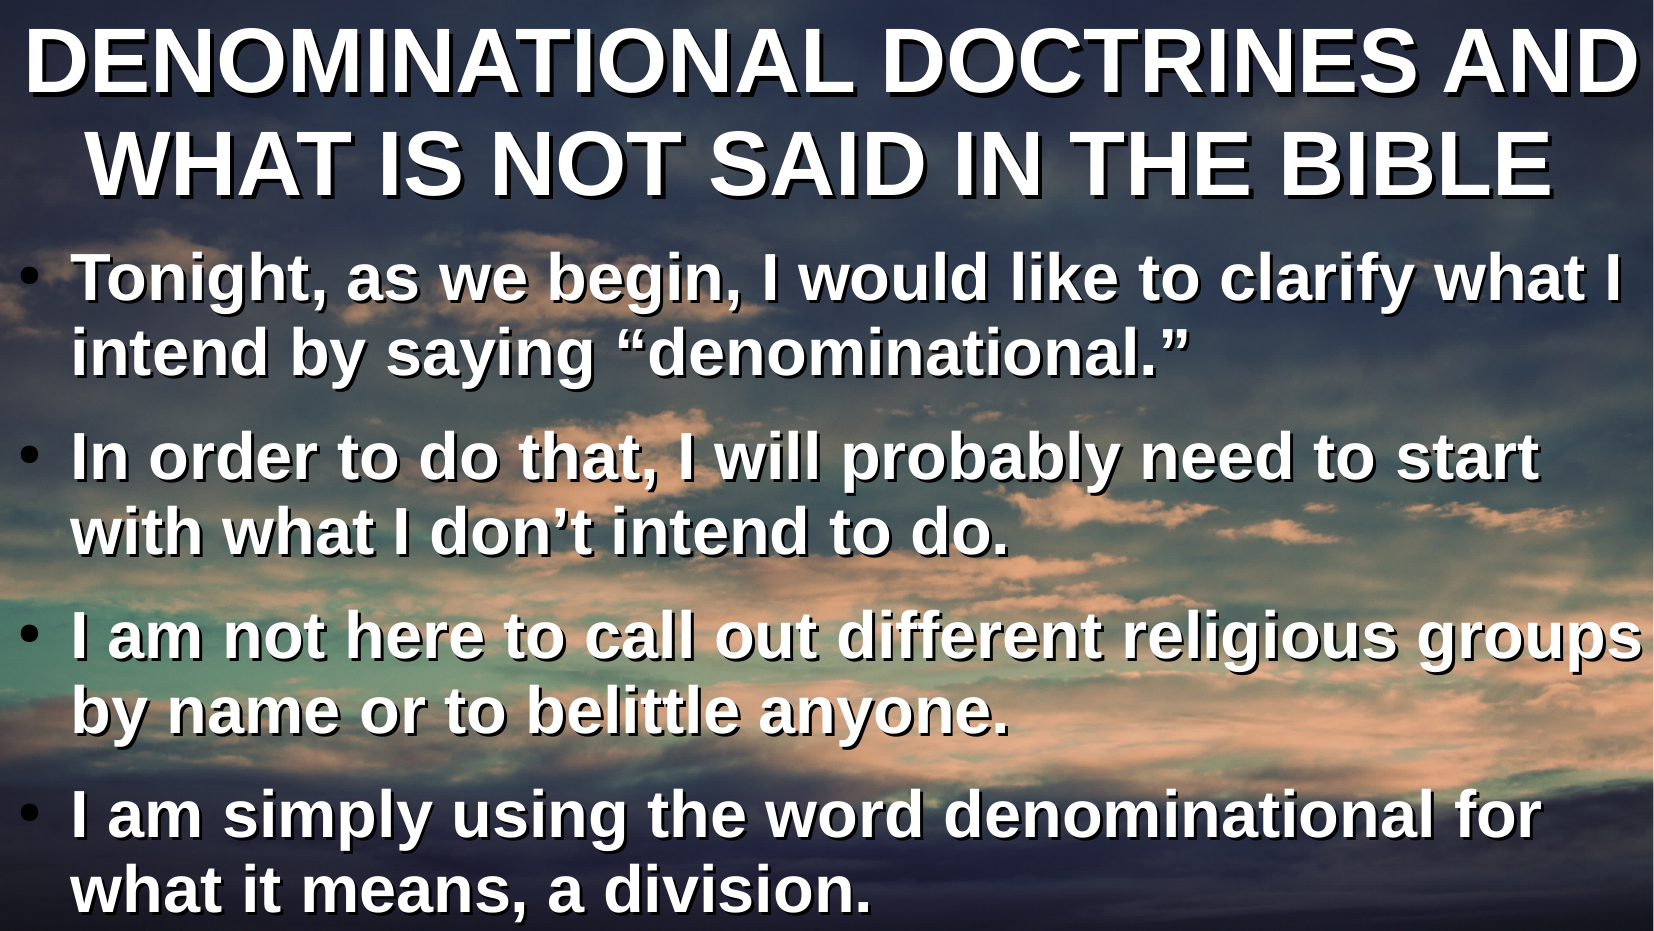

# DENOMINATIONAL DOCTRINES AND WHAT IS NOT SAID IN THE BIBLE
Tonight, as we begin, I would like to clarify what I intend by saying “denominational.”
In order to do that, I will probably need to start with what I don’t intend to do.
I am not here to call out different religious groups by name or to belittle anyone.
I am simply using the word denominational for what it means, a division.